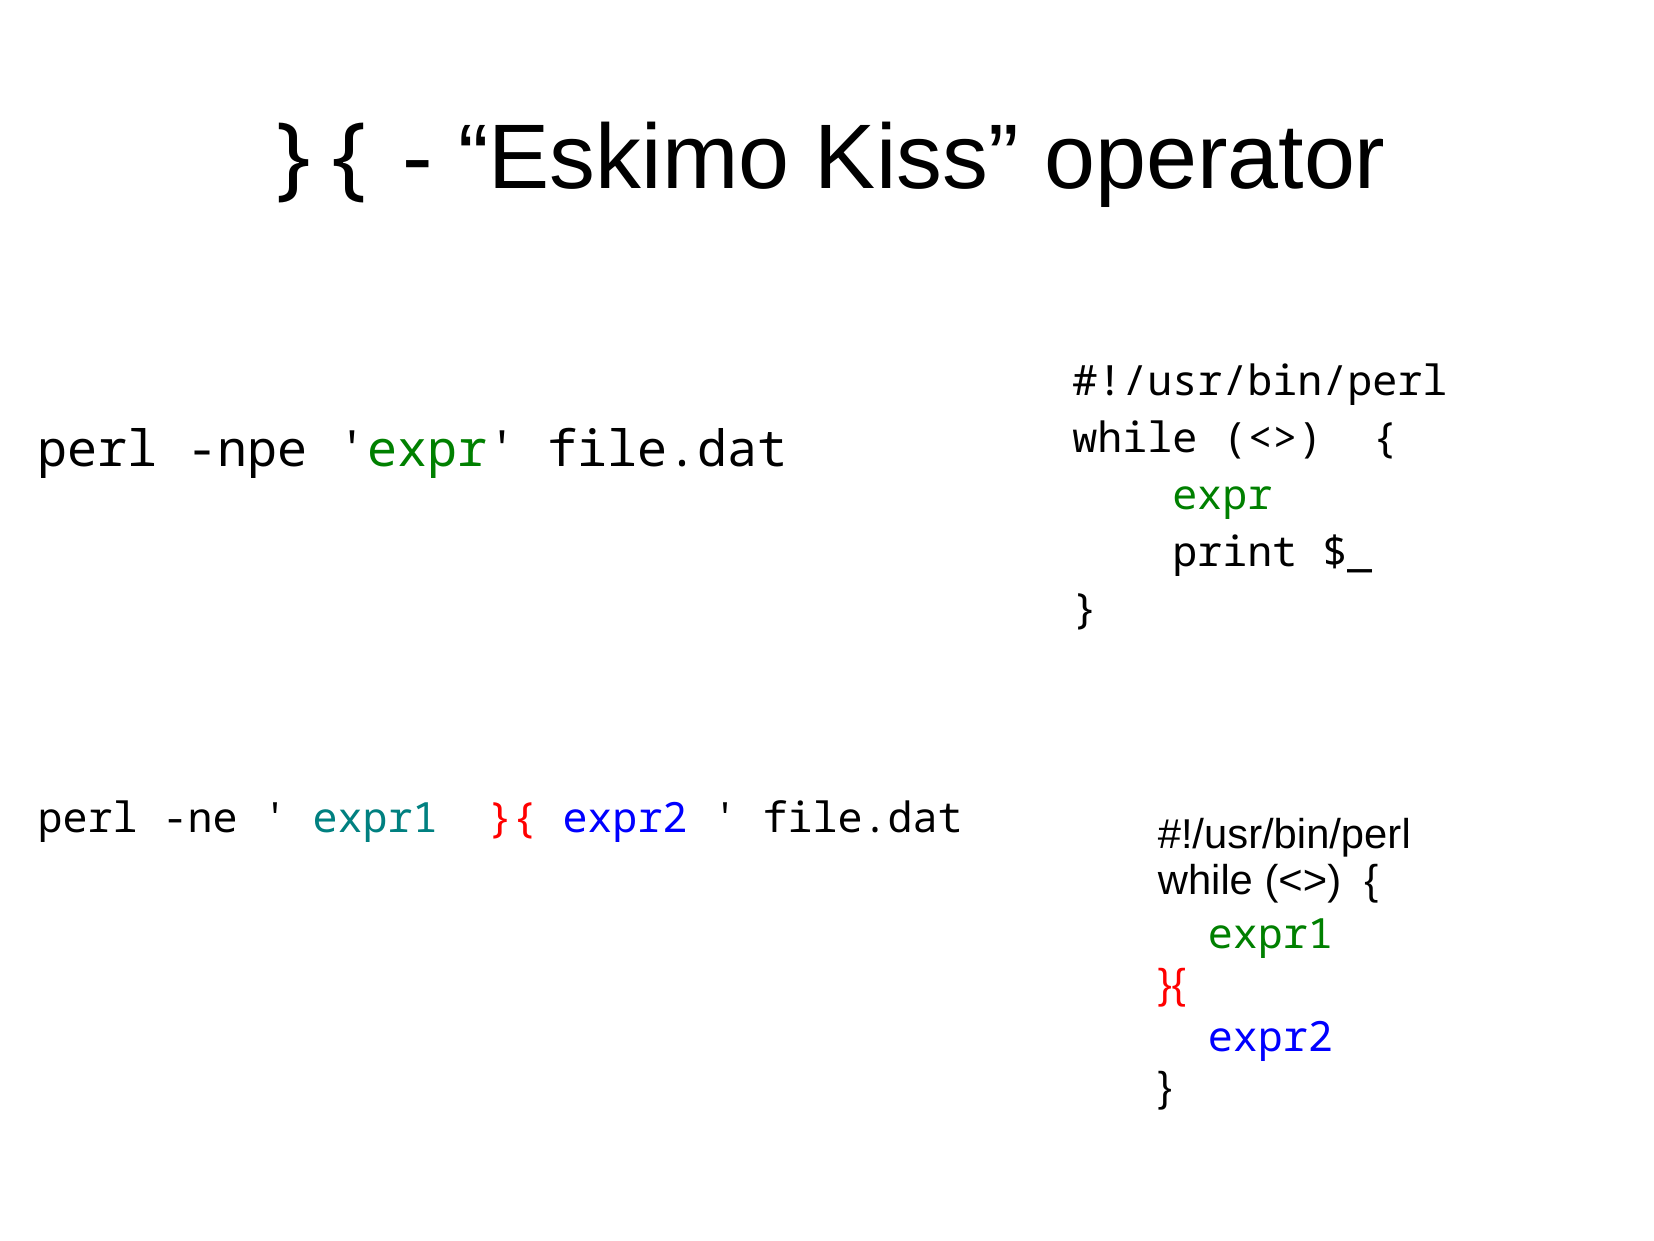

# }{ - “Eskimo Kiss” operator
#!/usr/bin/perl
while (<>) {
 expr
 print $_
}
perl -npe 'expr' file.dat
perl -ne ' expr1 }{ expr2 ' file.dat
#!/usr/bin/perl
while (<>) {
 expr1
}{
 expr2
}